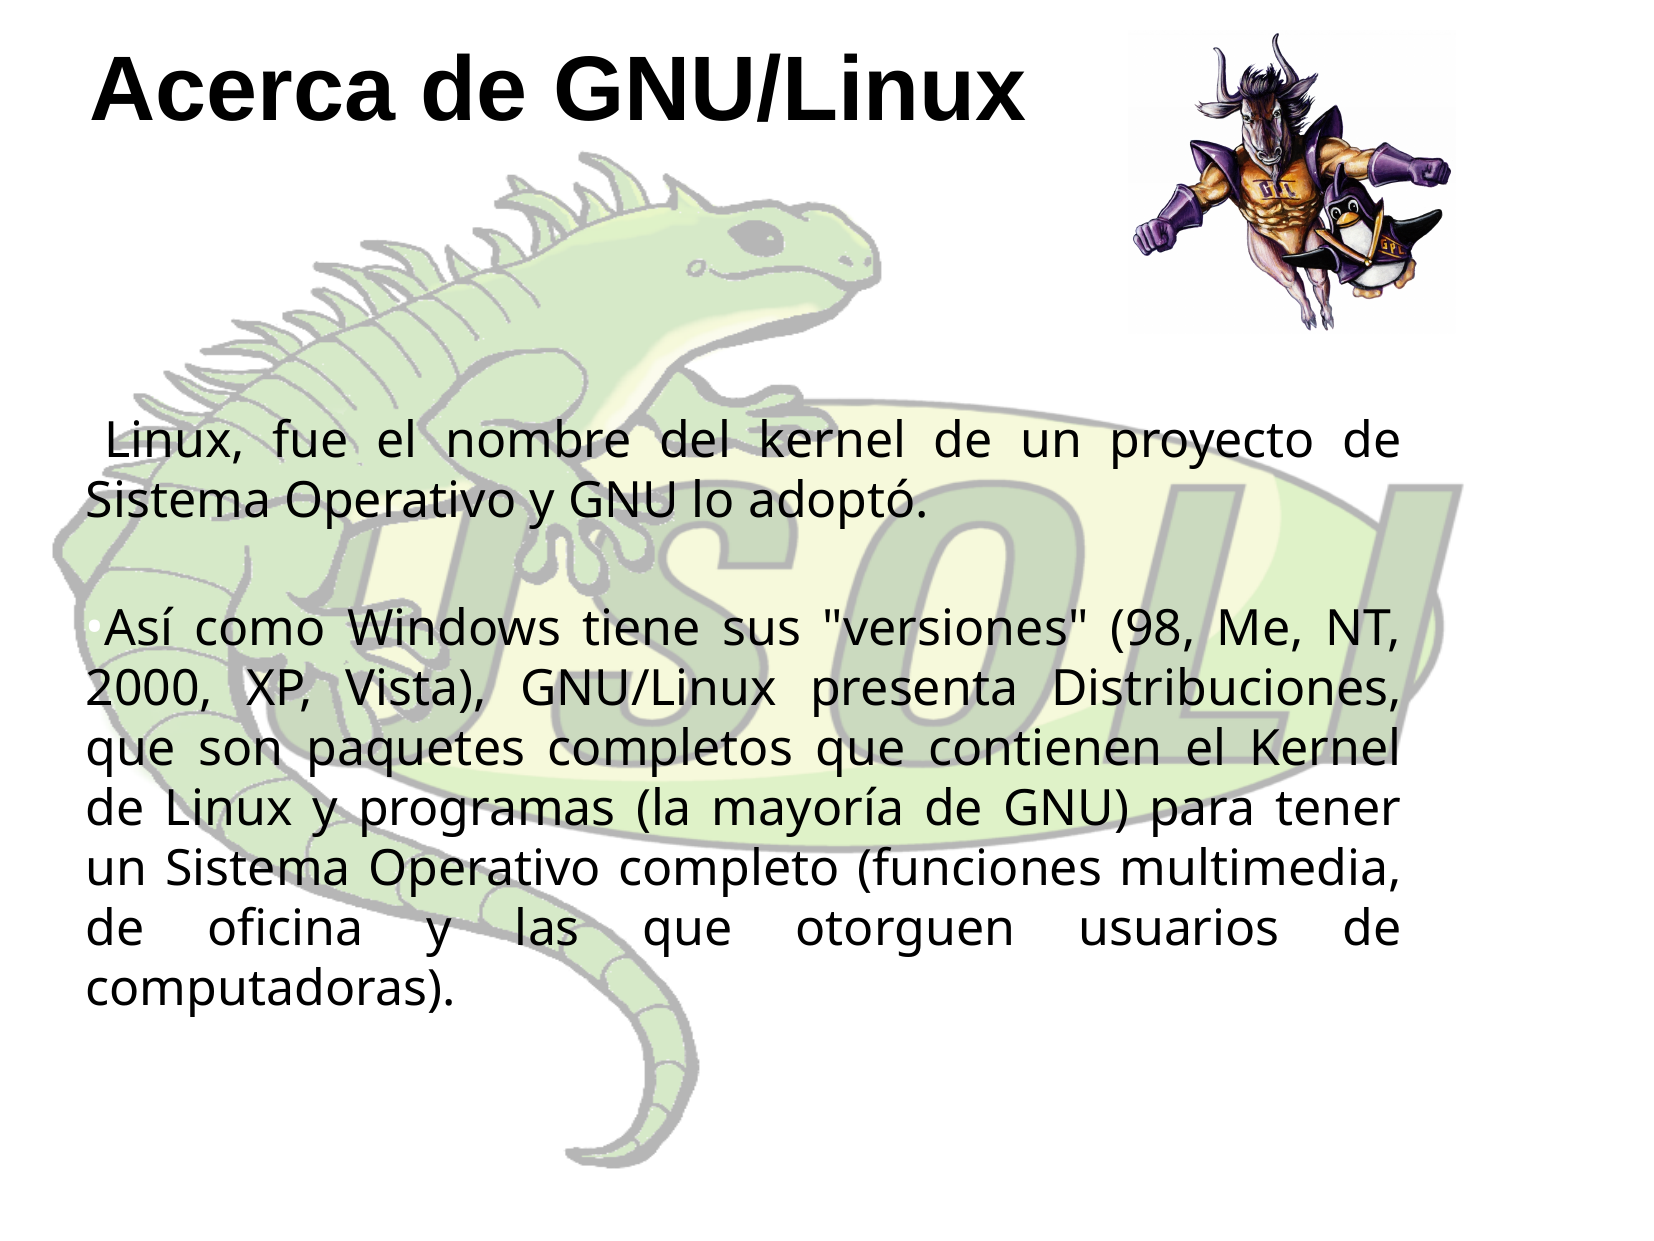

# Acerca de GNU/Linux
Linux, fue el nombre del kernel de un proyecto de Sistema Operativo y GNU lo adoptó.
Así como Windows tiene sus "versiones" (98, Me, NT, 2000, XP, Vista), GNU/Linux presenta Distribuciones, que son paquetes completos que contienen el Kernel de Linux y programas (la mayoría de GNU) para tener un Sistema Operativo completo (funciones multimedia, de oficina y las que otorguen usuarios de computadoras).